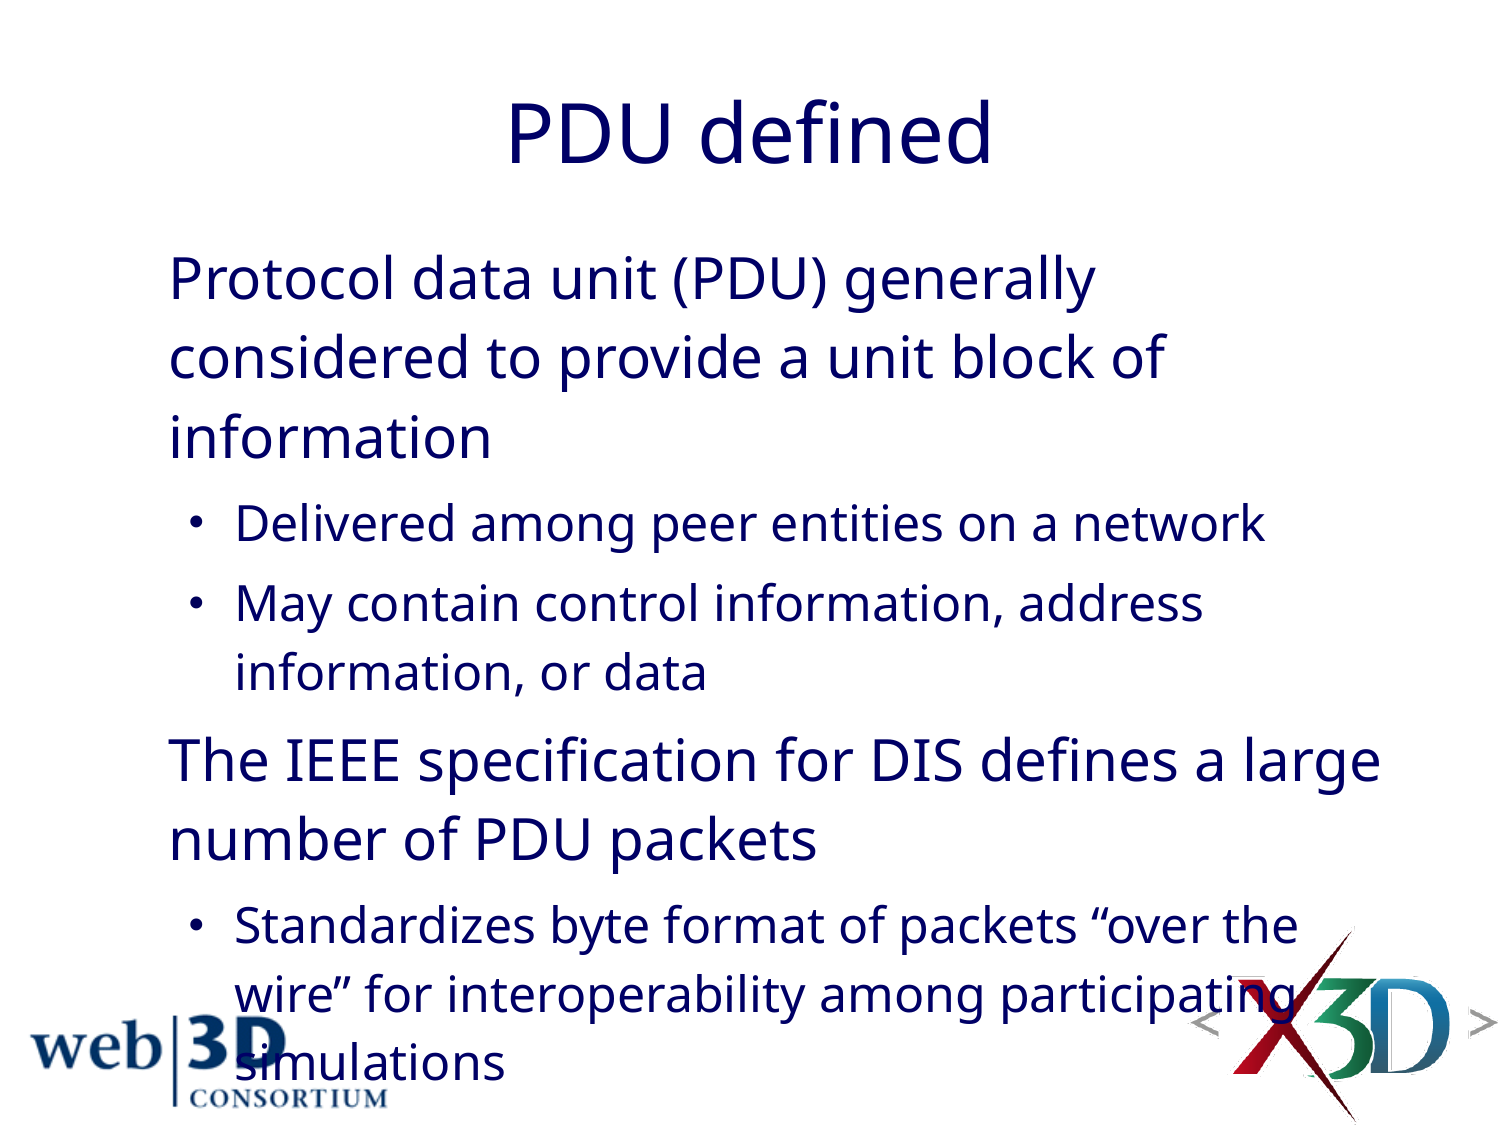

# PDU defined
Protocol data unit (PDU) generally considered to provide a unit block of information
Delivered among peer entities on a network
May contain control information, address information, or data
The IEEE specification for DIS defines a large number of PDU packets
Standardizes byte format of packets “over the wire” for interoperability among participating simulations